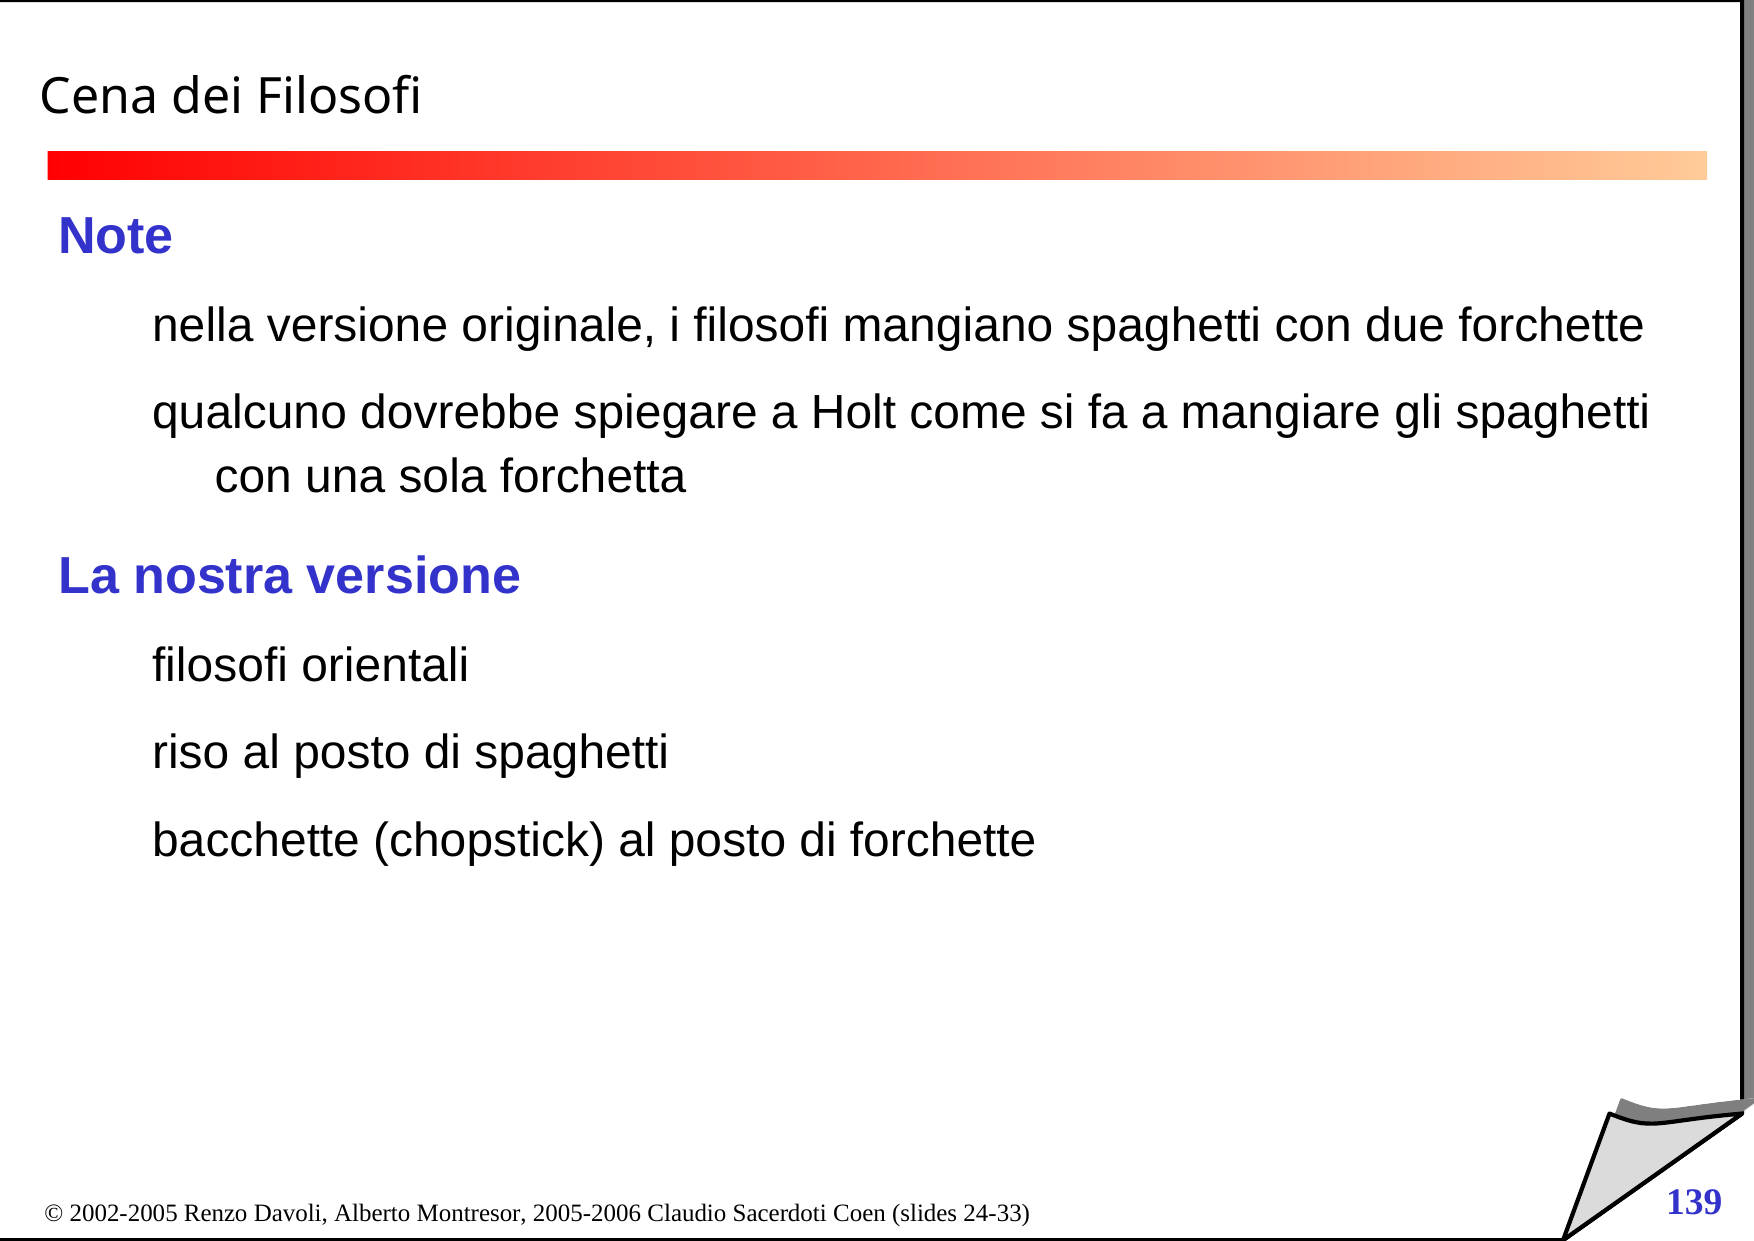

# Cena dei Filosofi
Note
nella versione originale, i filosofi mangiano spaghetti con due forchette
qualcuno dovrebbe spiegare a Holt come si fa a mangiare gli spaghetti con una sola forchetta
La nostra versione
filosofi orientali
riso al posto di spaghetti
bacchette (chopstick) al posto di forchette